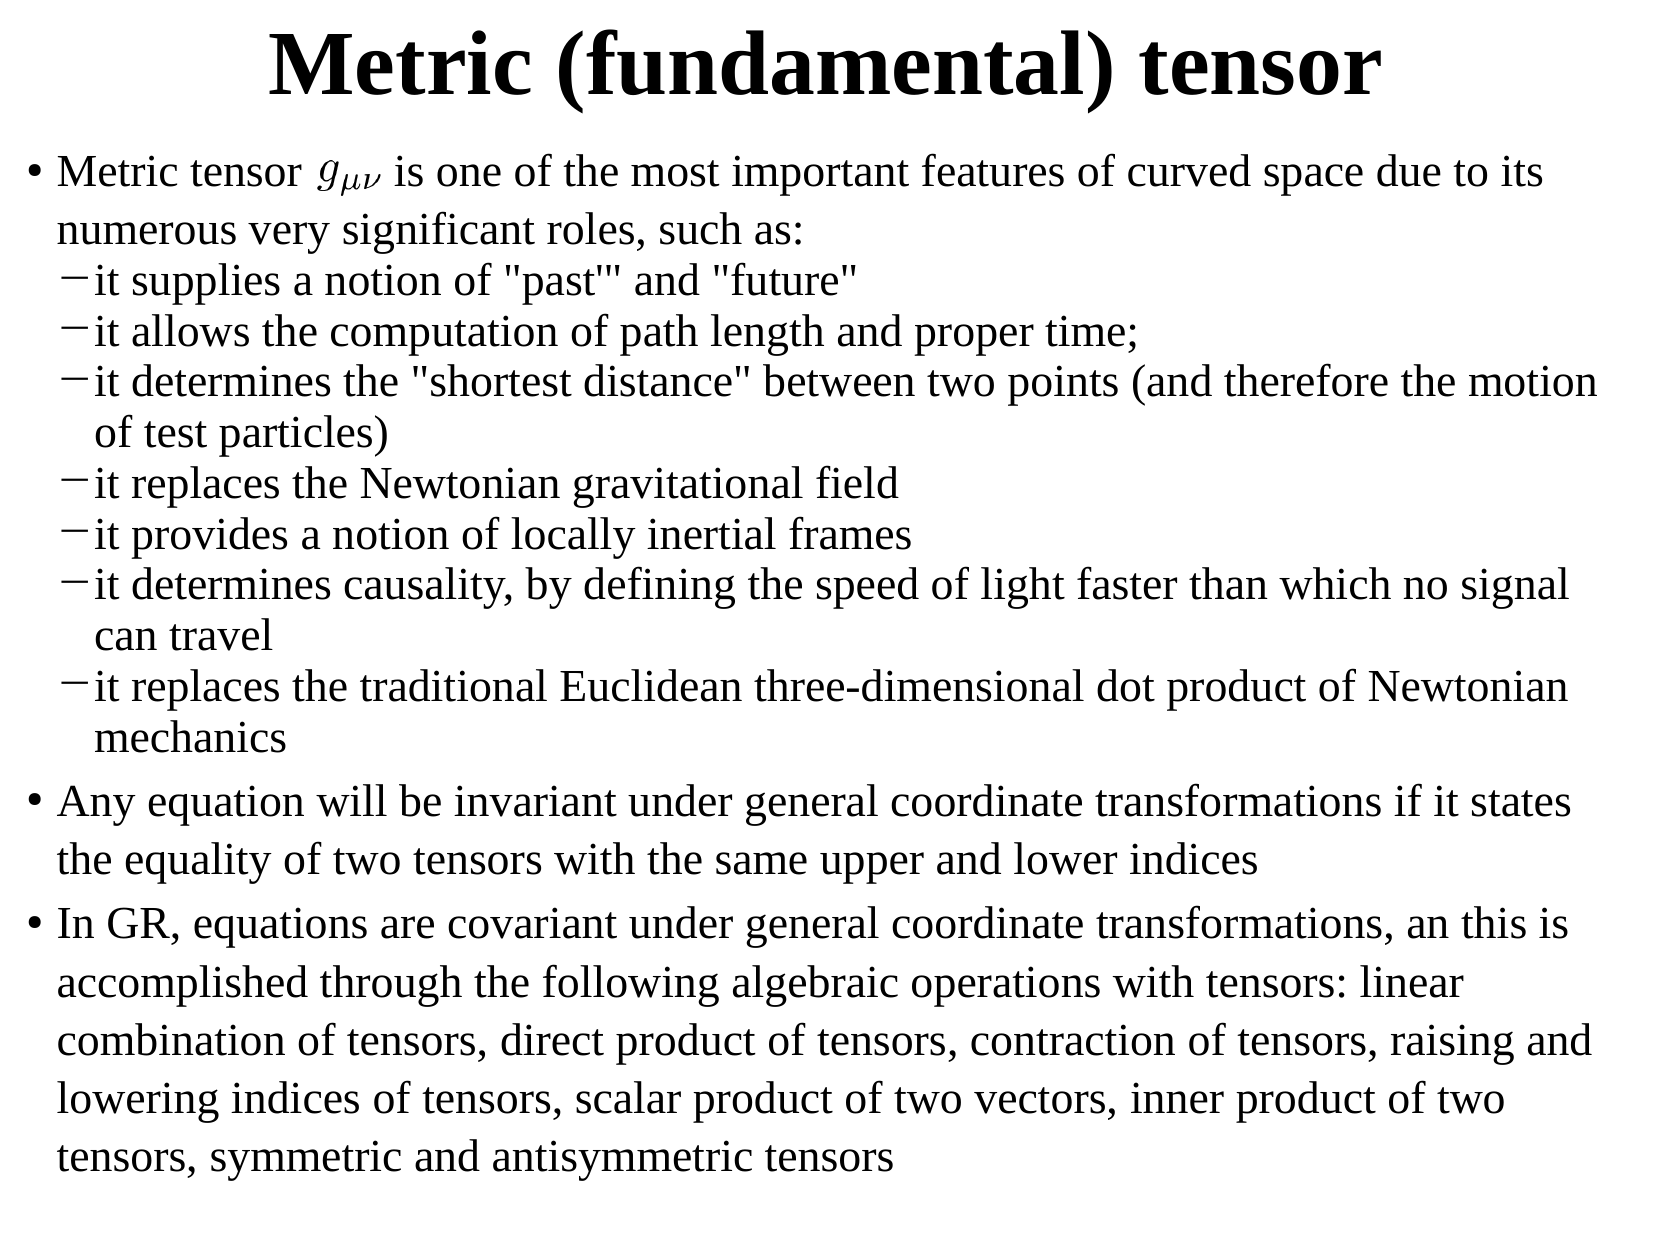

Metric (fundamental) tensor
# Metric tensor is one of the most important features of curved space due to its numerous very significant roles, such as:
it supplies a notion of "past'" and "future"
it allows the computation of path length and proper time;
it determines the "shortest distance" between two points (and therefore the motion of test particles)
it replaces the Newtonian gravitational field
it provides a notion of locally inertial frames
it determines causality, by defining the speed of light faster than which no signal can travel
it replaces the traditional Euclidean three-dimensional dot product of Newtonian mechanics
Any equation will be invariant under general coordinate transformations if it states the equality of two tensors with the same upper and lower indices
In GR, equations are covariant under general coordinate transformations, an this is accomplished through the following algebraic operations with tensors: linear combination of tensors, direct product of tensors, contraction of tensors, raising and lowering indices of tensors, scalar product of two vectors, inner product of two tensors, symmetric and antisymmetric tensors